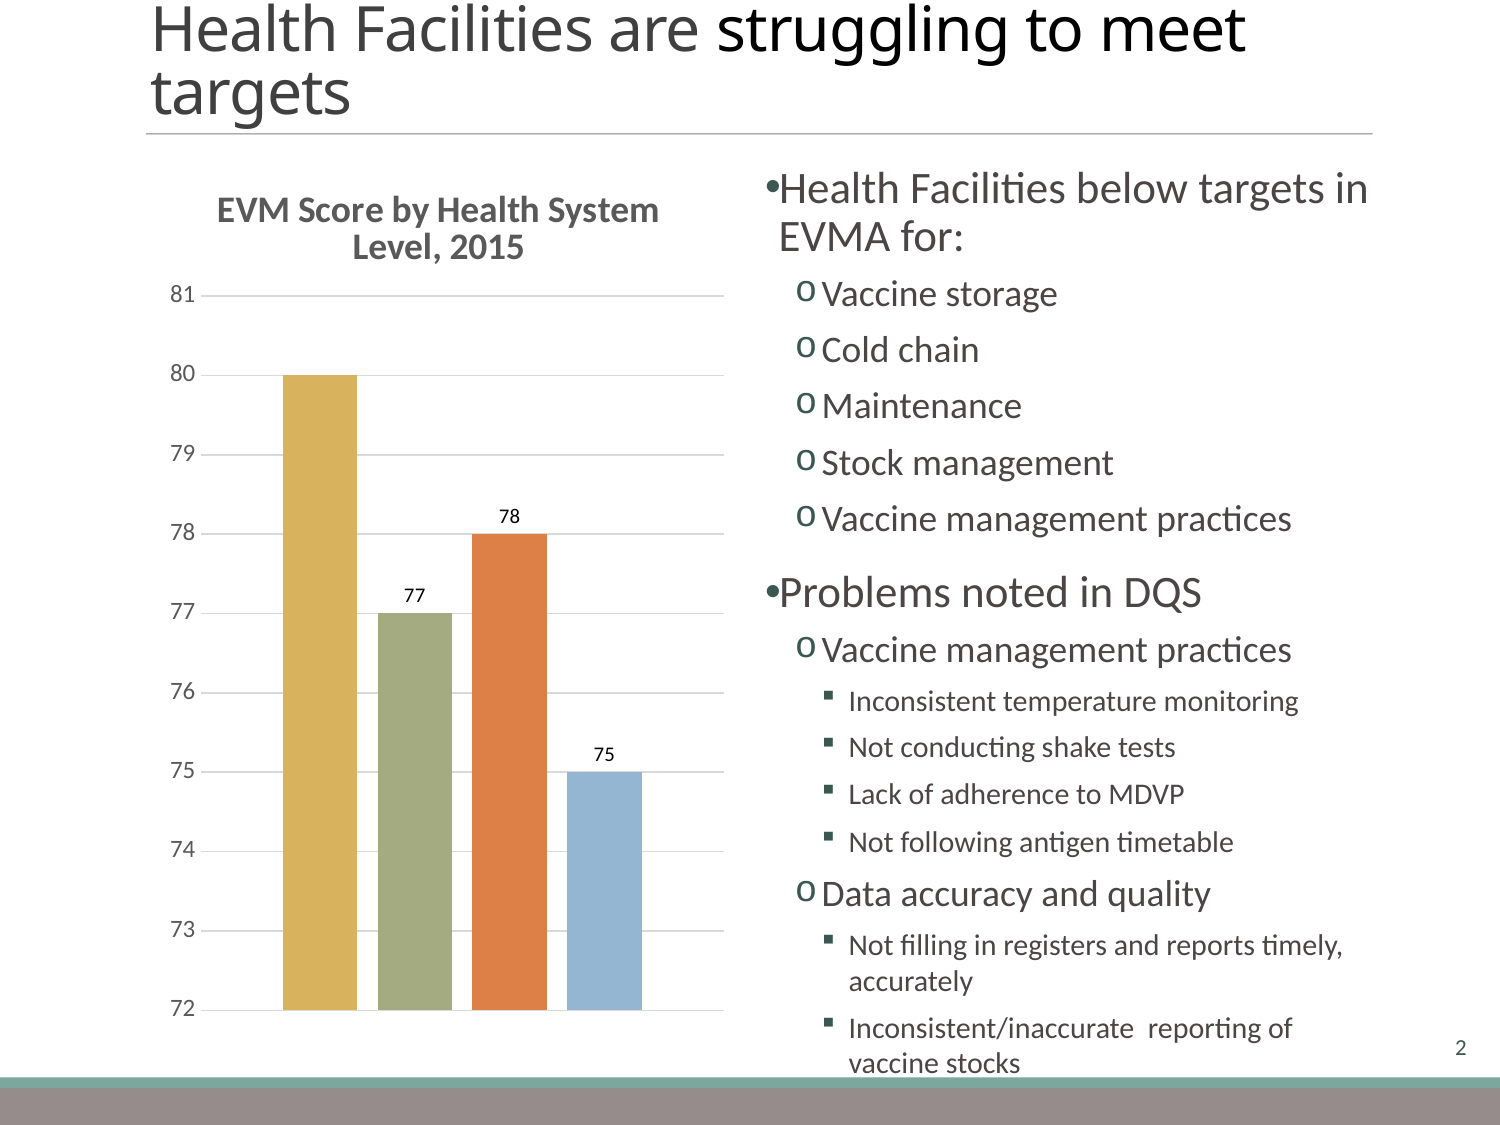

# Health Facilities are struggling to meet targets
### Chart: EVM Score by Health System Level, 2015
| Category | National | Province | District | Health Facility |
|---|---|---|---|---|
| None | 80.0 | 77.0 | 78.0 | 75.0 |Health Facilities below targets in EVMA for:
Vaccine storage
Cold chain
Maintenance
Stock management
Vaccine management practices
Problems noted in DQS
Vaccine management practices
Inconsistent temperature monitoring
Not conducting shake tests
Lack of adherence to MDVP
Not following antigen timetable
Data accuracy and quality
Not filling in registers and reports timely, accurately
Inconsistent/inaccurate reporting of vaccine stocks